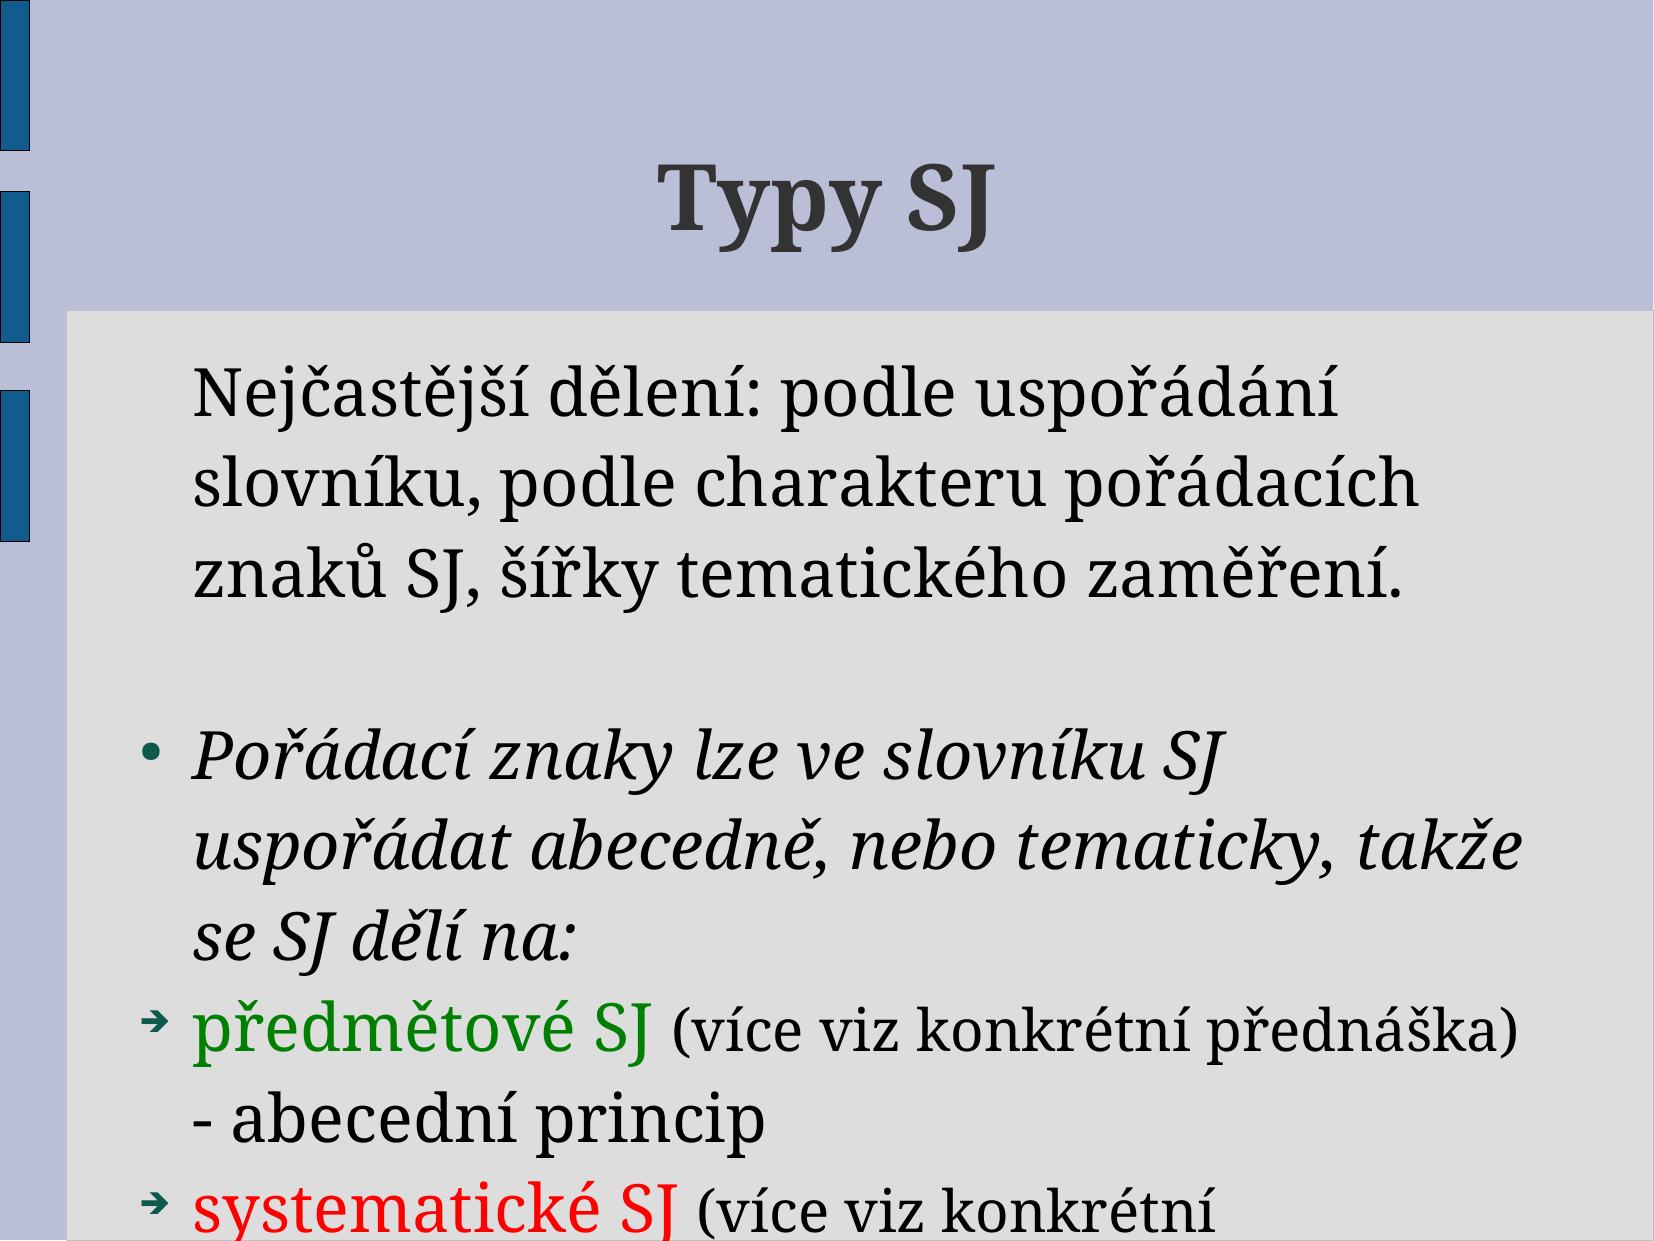

# Typy SJ
Nejčastější dělení: podle uspořádání slovníku, podle charakteru pořádacích znaků SJ, šířky tematického zaměření.
Pořádací znaky lze ve slovníku SJ uspořádat abecedně, nebo tematicky, takže se SJ dělí na:
předmětové SJ (více viz konkrétní přednáška) - abecední princip
systematické SJ (více viz konkrétní přednáška)- tematický princip